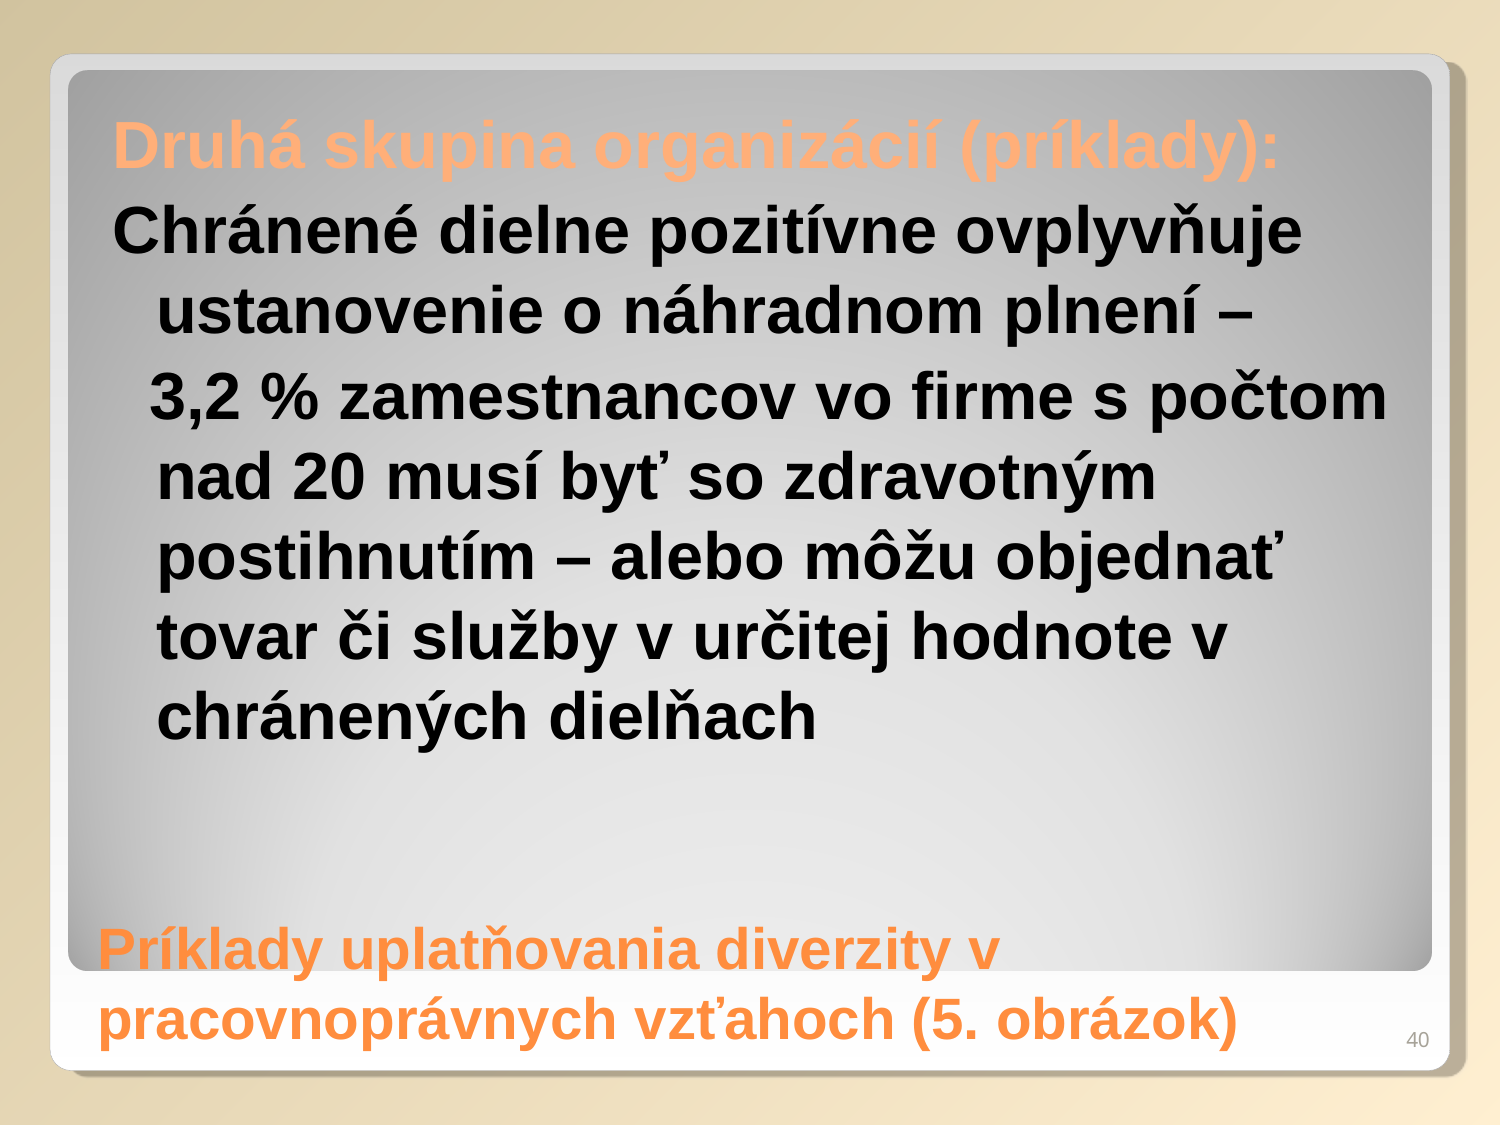

Druhá skupina organizácií (príklady):
Chránené dielne pozitívne ovplyvňuje ustanovenie o náhradnom plnení –
 3,2 % zamestnancov vo firme s počtom nad 20 musí byť so zdravotným postihnutím – alebo môžu objednať tovar či služby v určitej hodnote v chránených dielňach
# Príklady uplatňovania diverzity v pracovnoprávnych vzťahoch (5. obrázok)